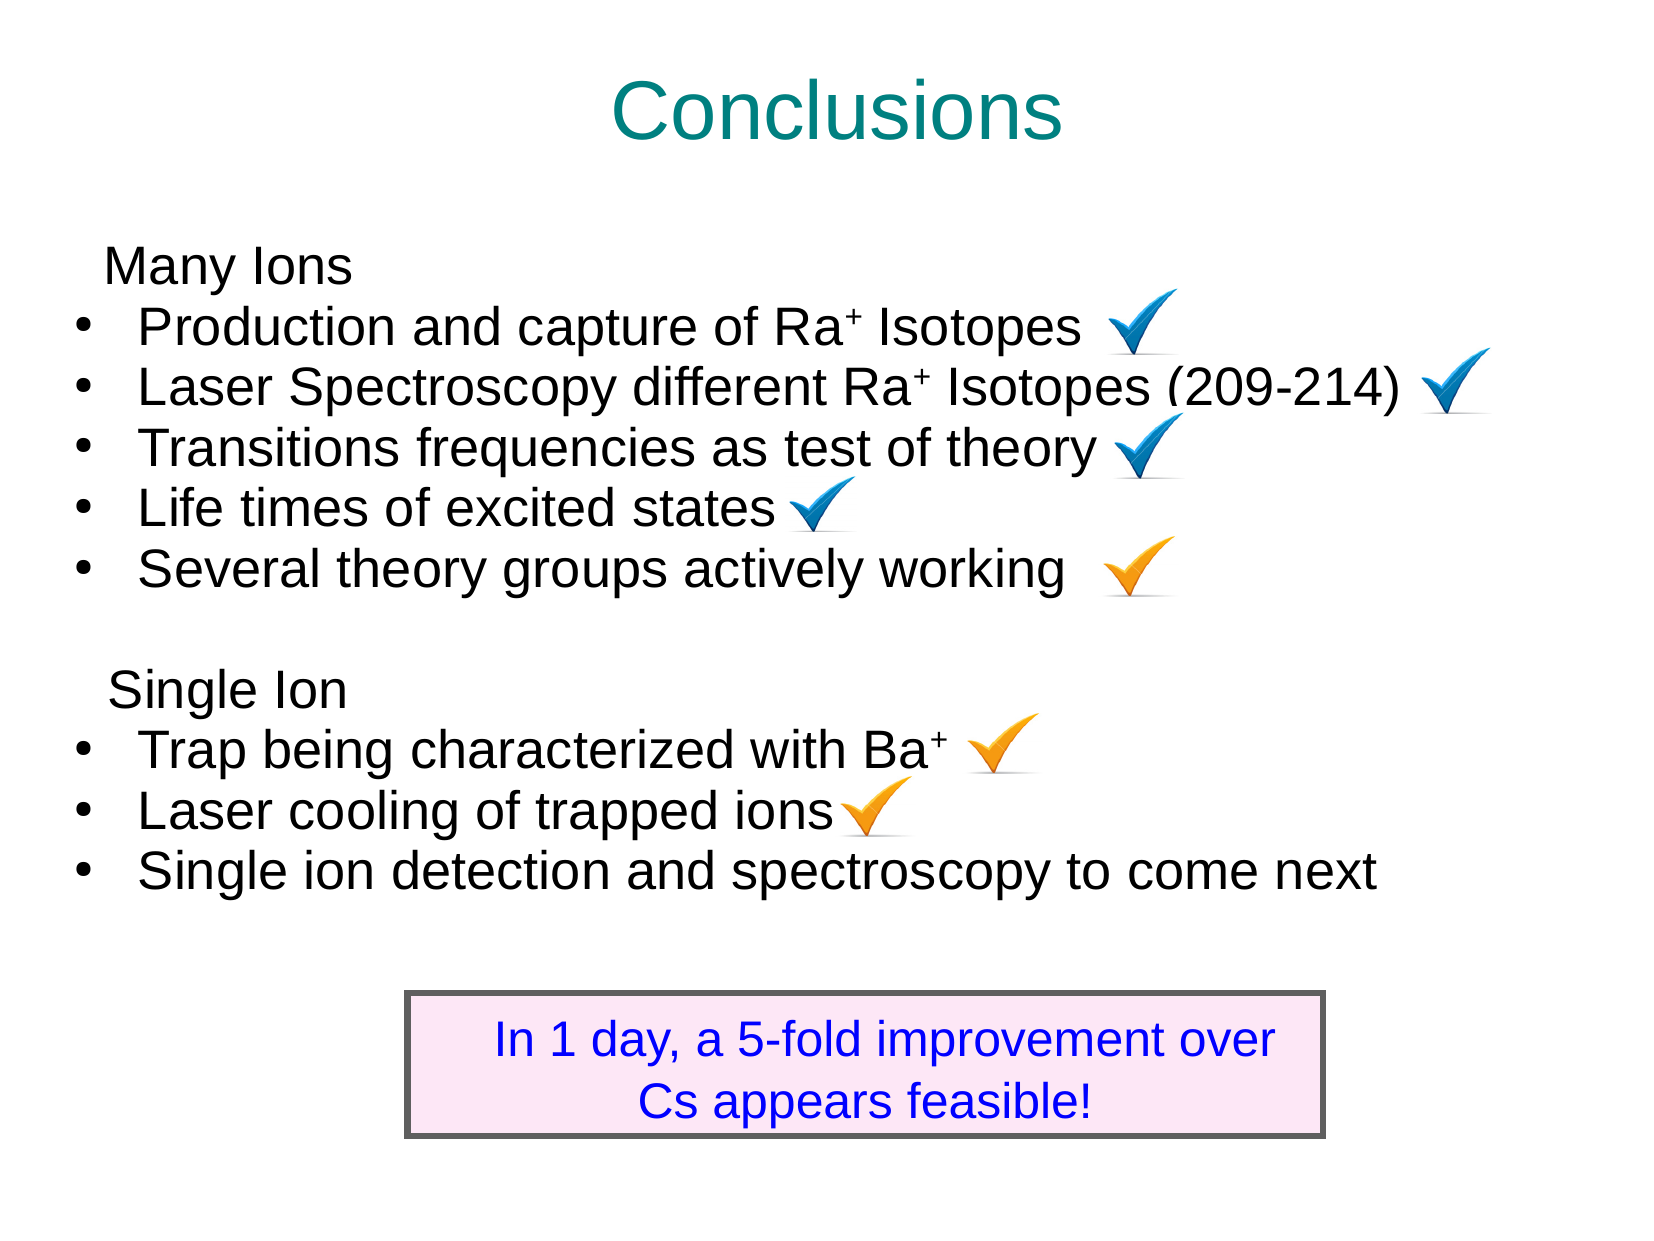

Conclusions
 Many Ions
 Production and capture of Ra+ Isotopes
 Laser Spectroscopy different Ra+ Isotopes (209-214)
 Transitions frequencies as test of theory
 Life times of excited states
 Several theory groups actively working
 Single Ion
 Trap being characterized with Ba+
 Laser cooling of trapped ions
 Single ion detection and spectroscopy to come next
 In 1 day, a 5-fold improvement over Cs appears feasible!